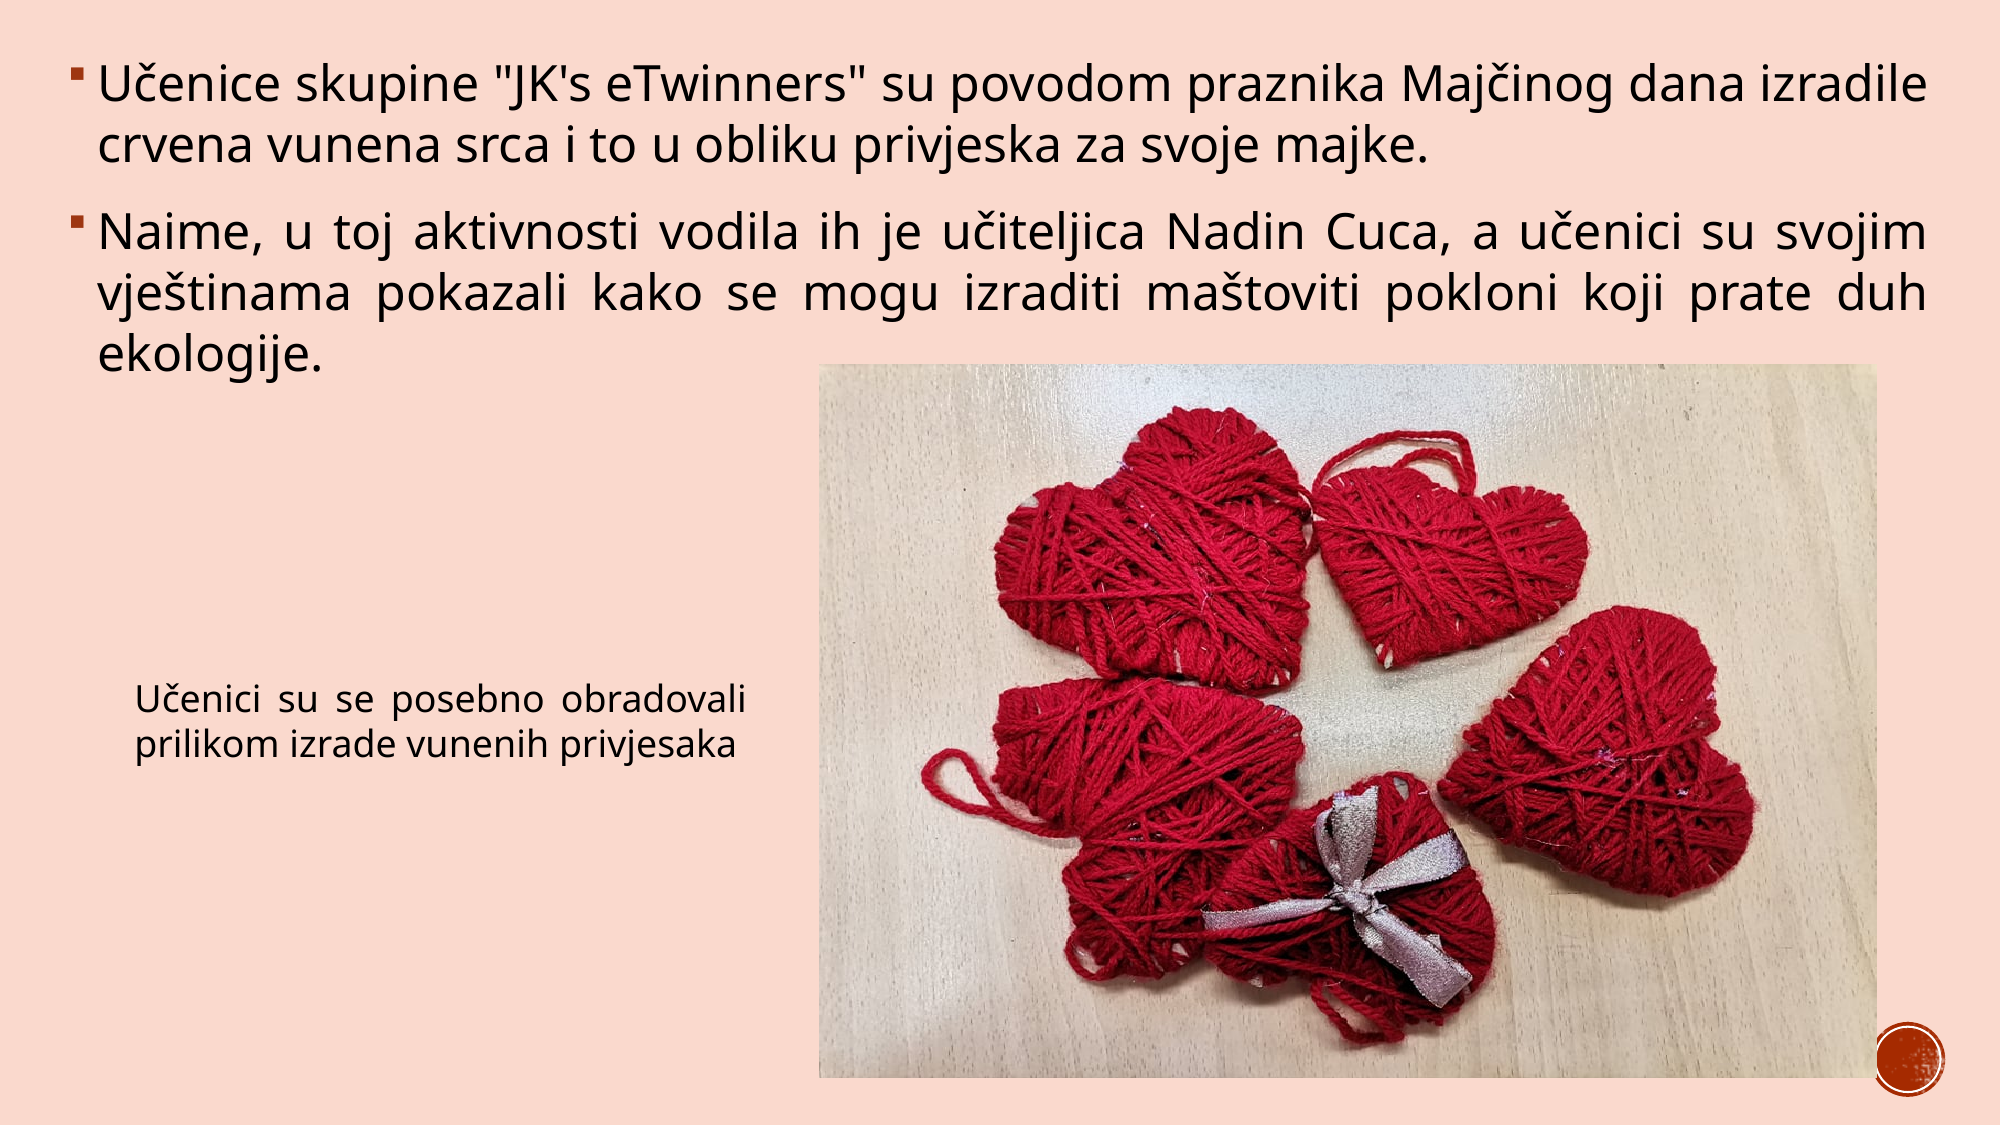

Učenice skupine "JK's eTwinners" su povodom praznika Majčinog dana izradile crvena vunena srca i to u obliku privjeska za svoje majke.
Naime, u toj aktivnosti vodila ih je učiteljica Nadin Cuca, a učenici su svojim vještinama pokazali kako se mogu izraditi maštoviti pokloni koji prate duh ekologije.
Učenici su se posebno obradovali prilikom izrade vunenih privjesaka